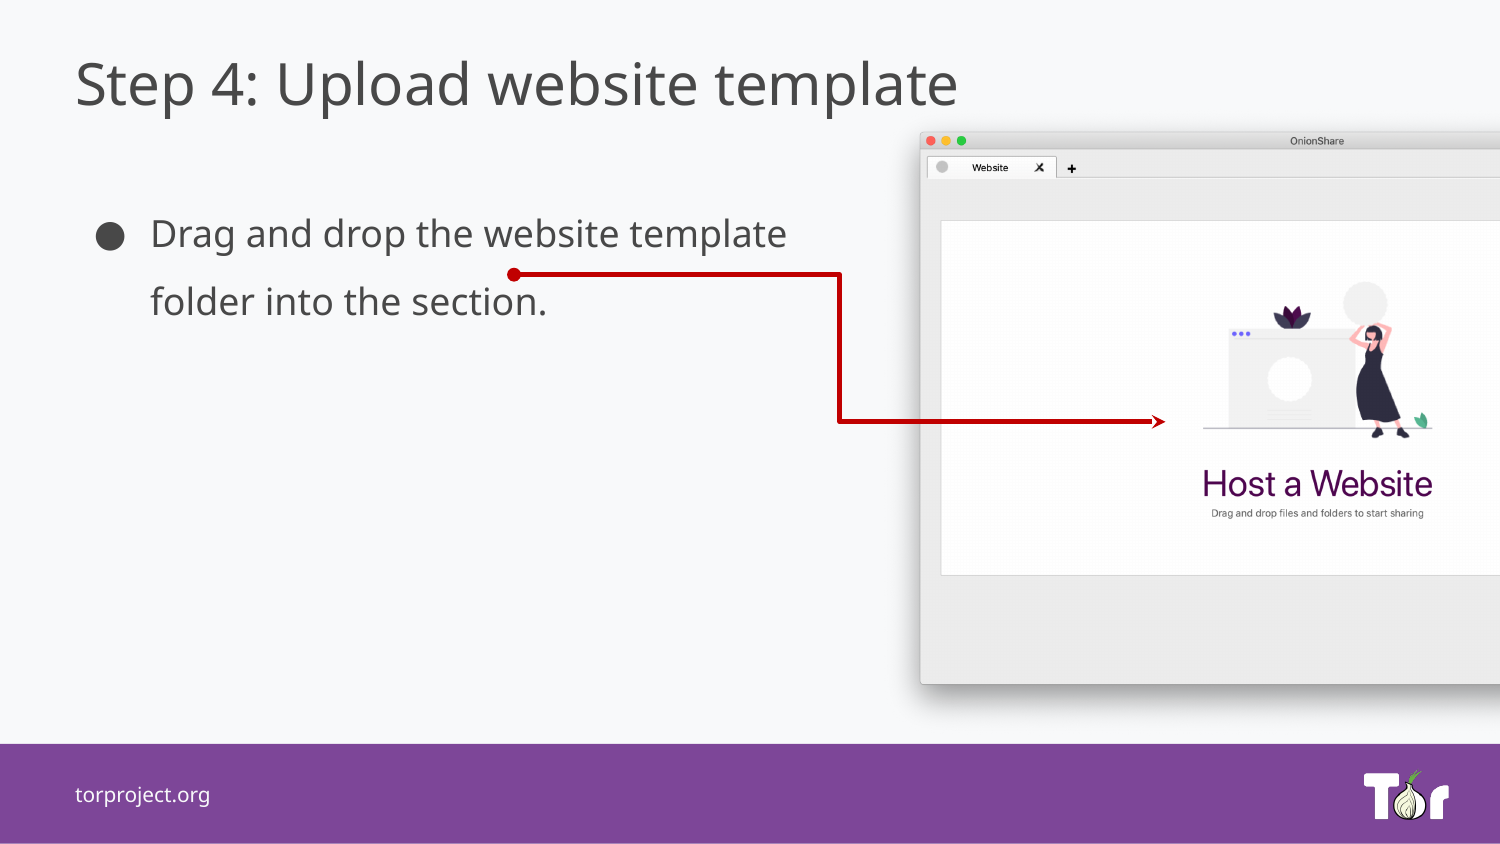

# Step 4: Upload website template
Drag and drop the website template folder into the section.